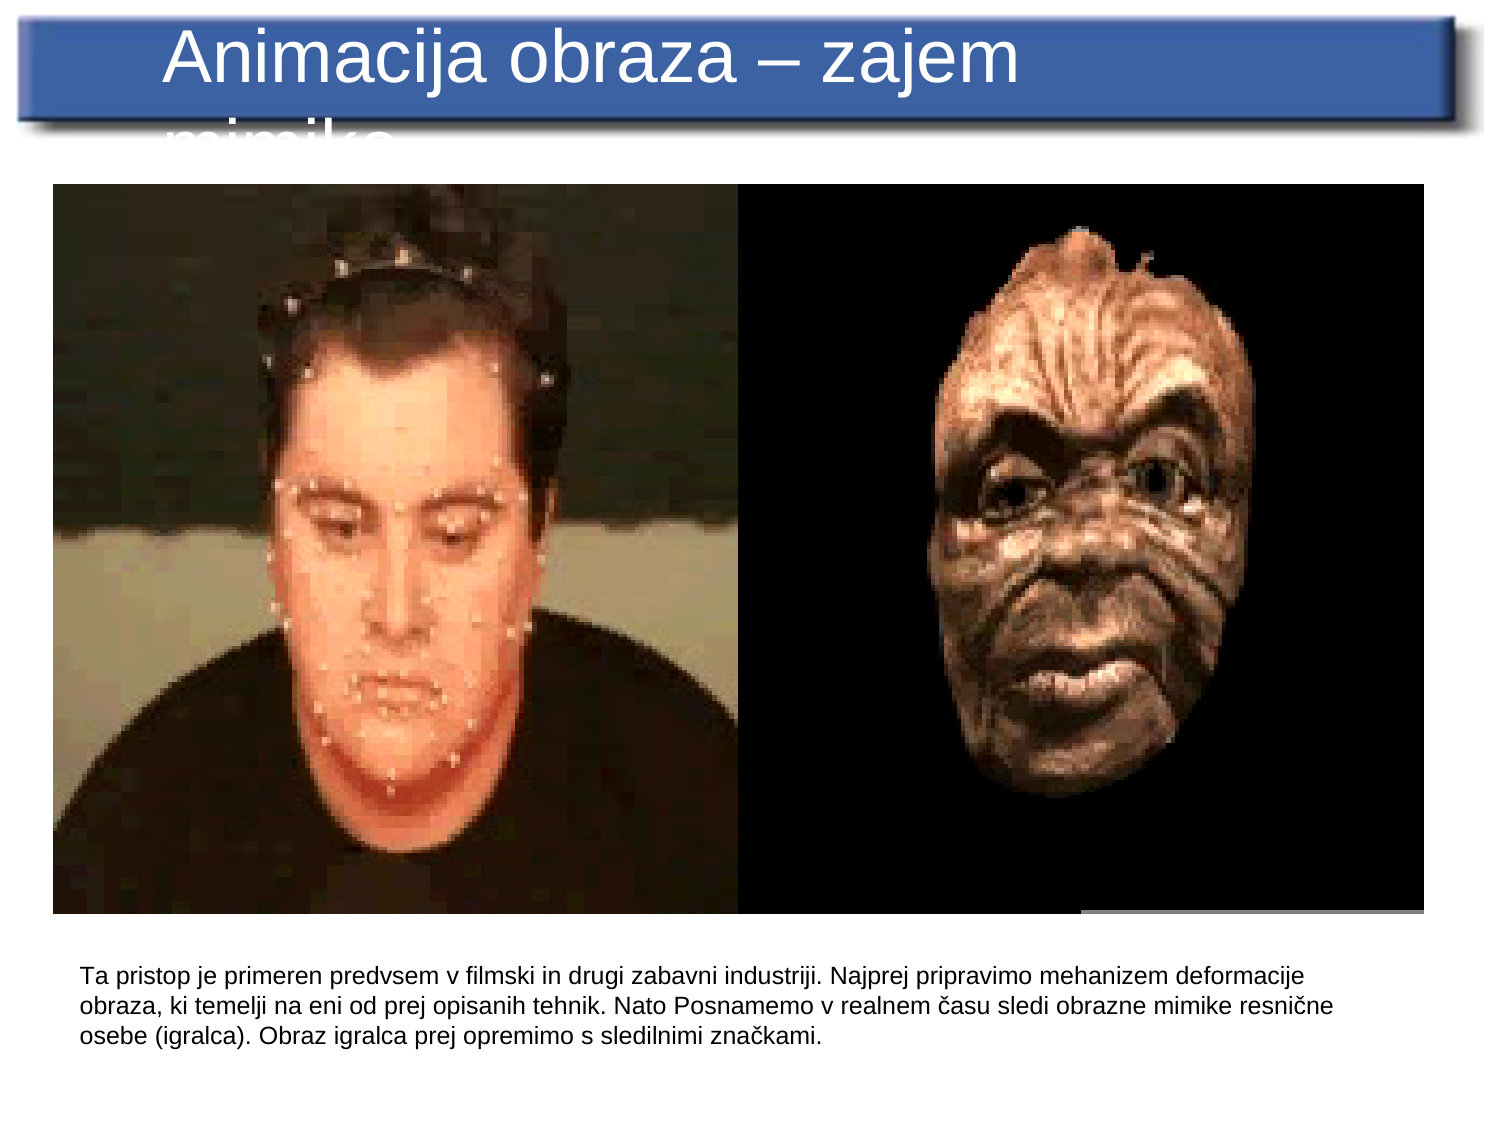

Animacija obraza – zajem mimike
Ta pristop je primeren predvsem v filmski in drugi zabavni industriji. Najprej pripravimo mehanizem deformacije obraza, ki temelji na eni od prej opisanih tehnik. Nato Posnamemo v realnem času sledi obrazne mimike resnične osebe (igralca). Obraz igralca prej opremimo s sledilnimi značkami.